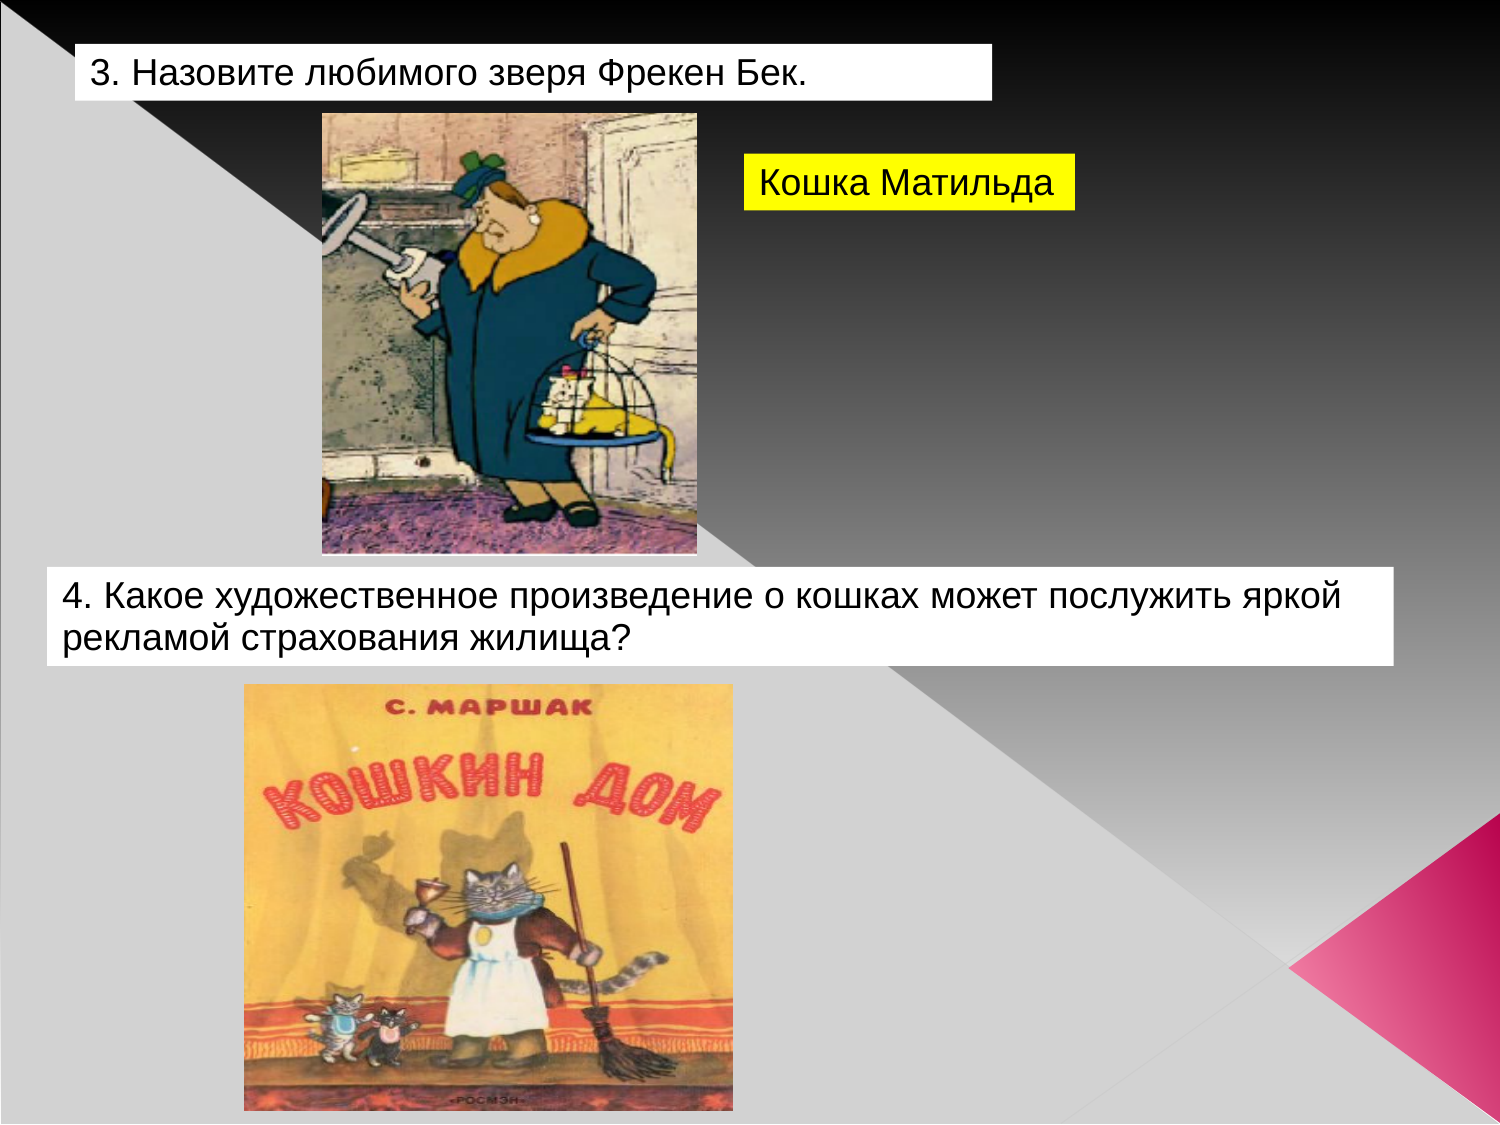

#
3. Назовите любимого зверя Фрекен Бек.
Кошка Матильда
4. Какое художественное произведение о кошках может послужить яркой рекламой страхования жилища?